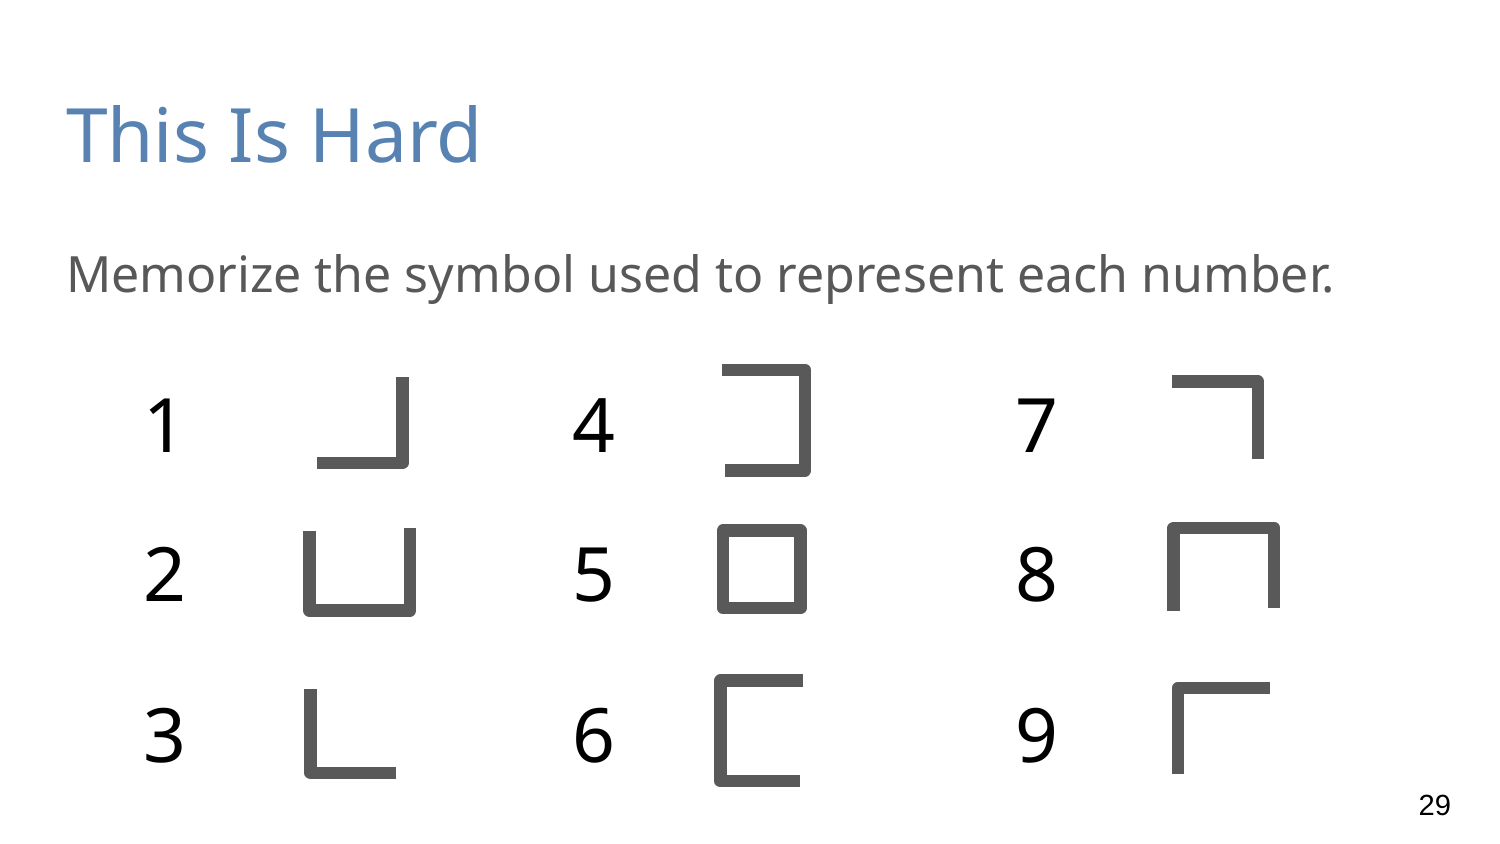

# This Is Hard
Memorize the symbol used to represent each number.
1
4
7
2
5
8
3
6
9